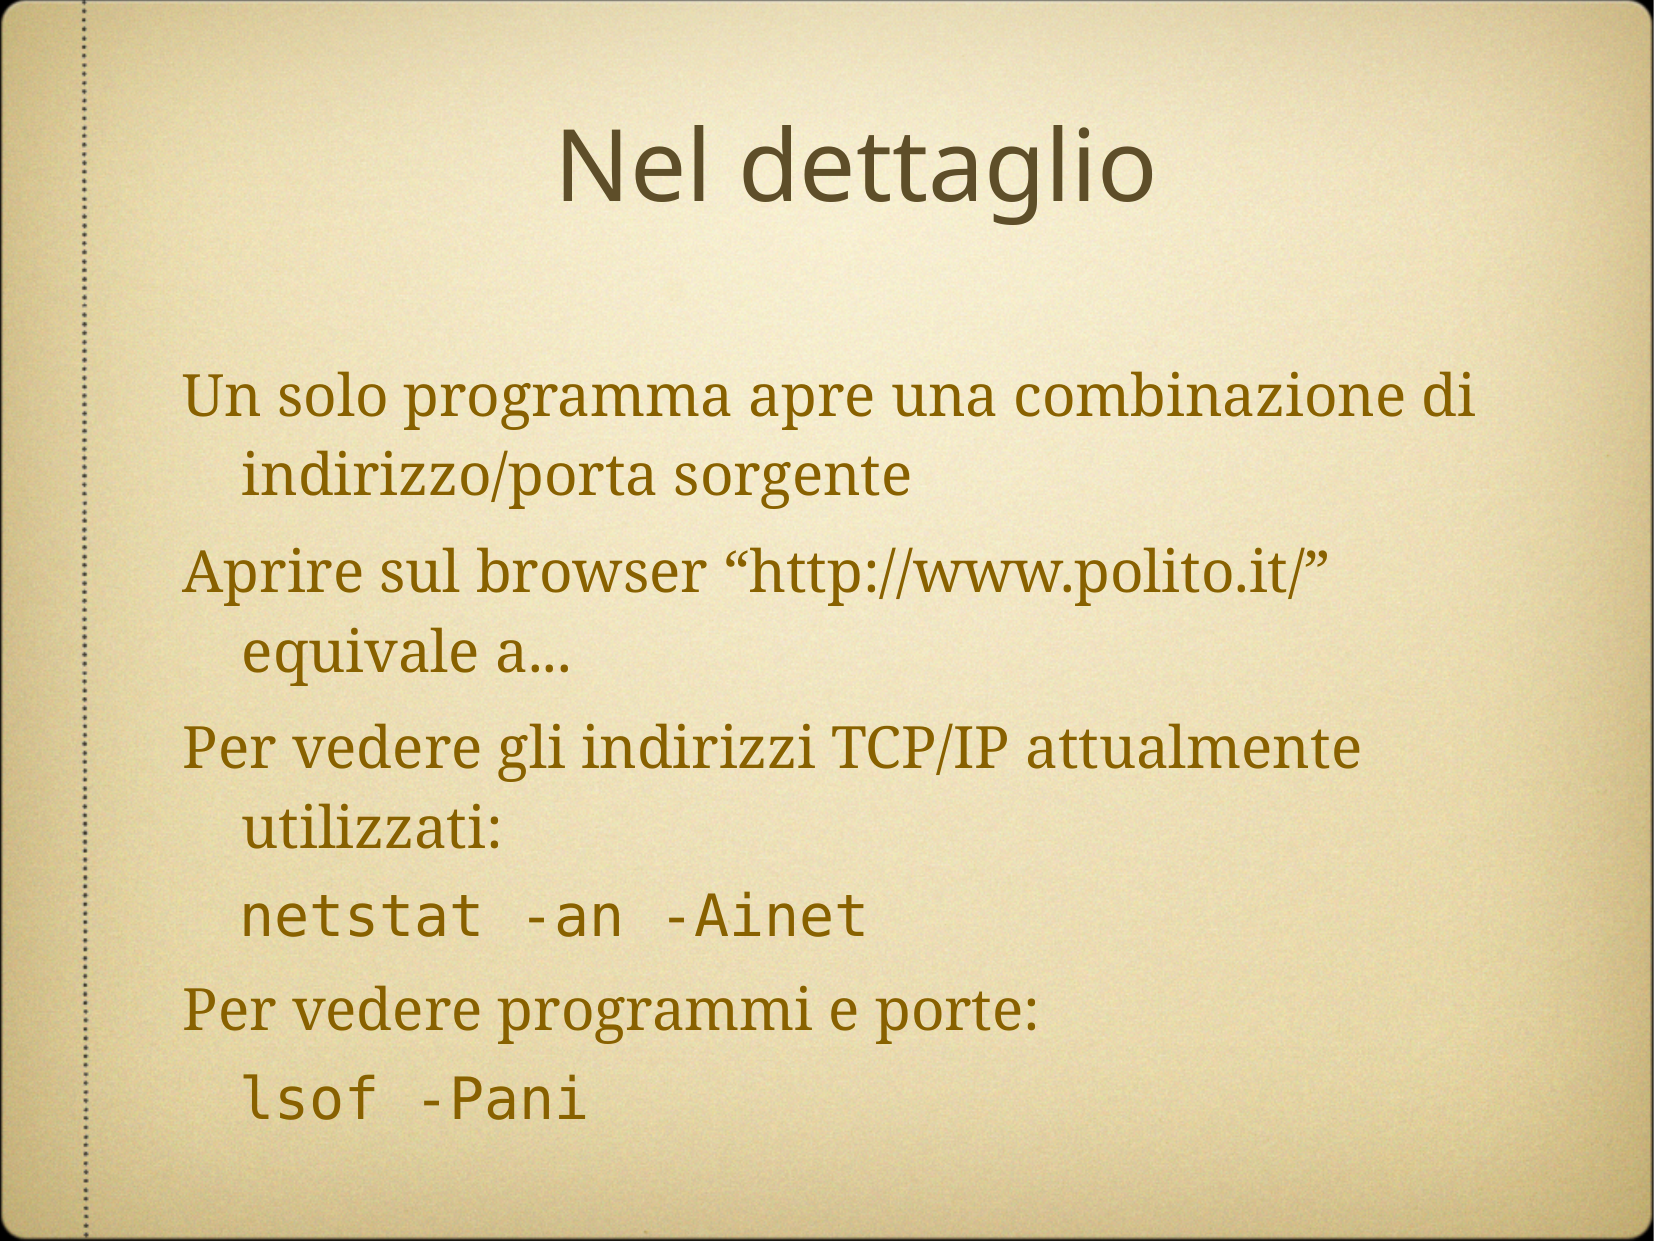

# Nel dettaglio
Un solo programma apre una combinazione di indirizzo/porta sorgente
Aprire sul browser “http://www.polito.it/” equivale a...
Per vedere gli indirizzi TCP/IP attualmente utilizzati:
netstat -an -Ainet
Per vedere programmi e porte:
lsof -Pani